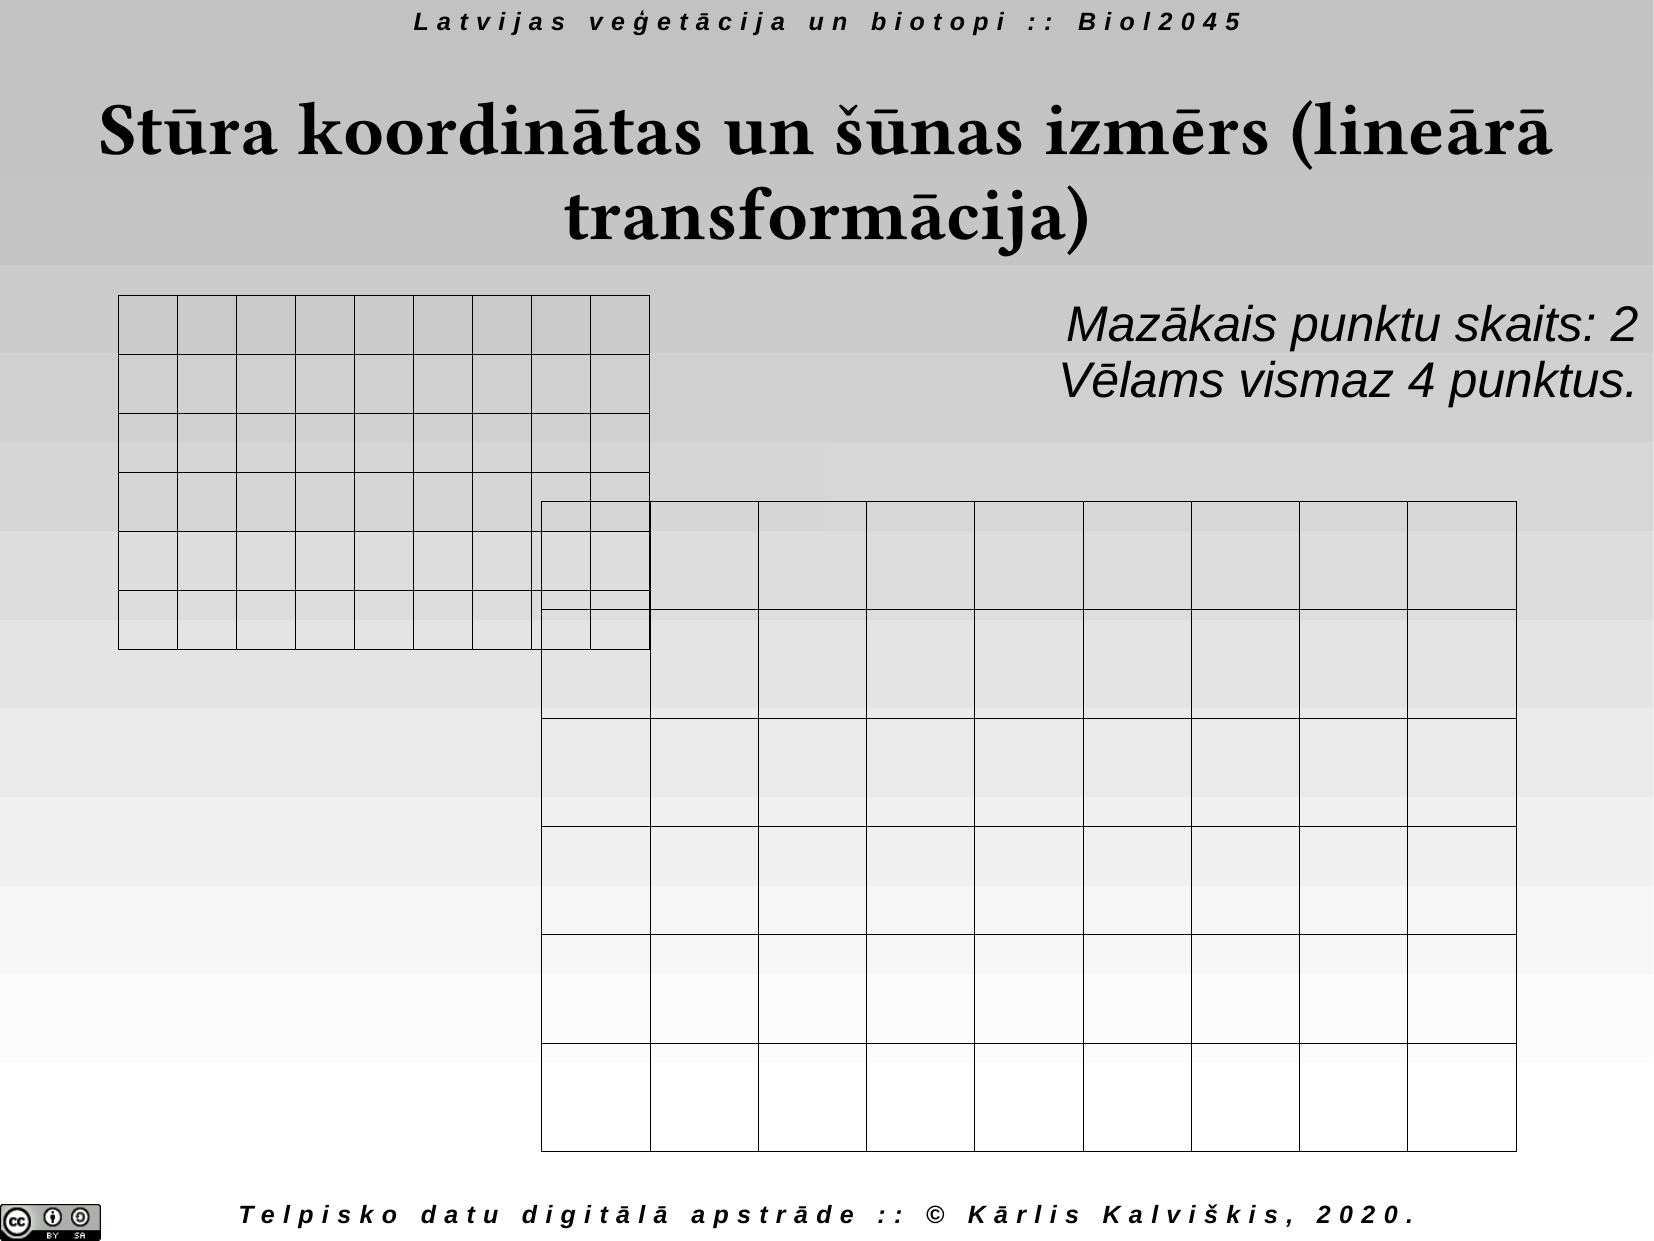

# Stūra koordinātas un šūnas izmērs (lineārā transformācija)
Mazākais punktu skaits: 2
Vēlams vismaz 4 punktus.